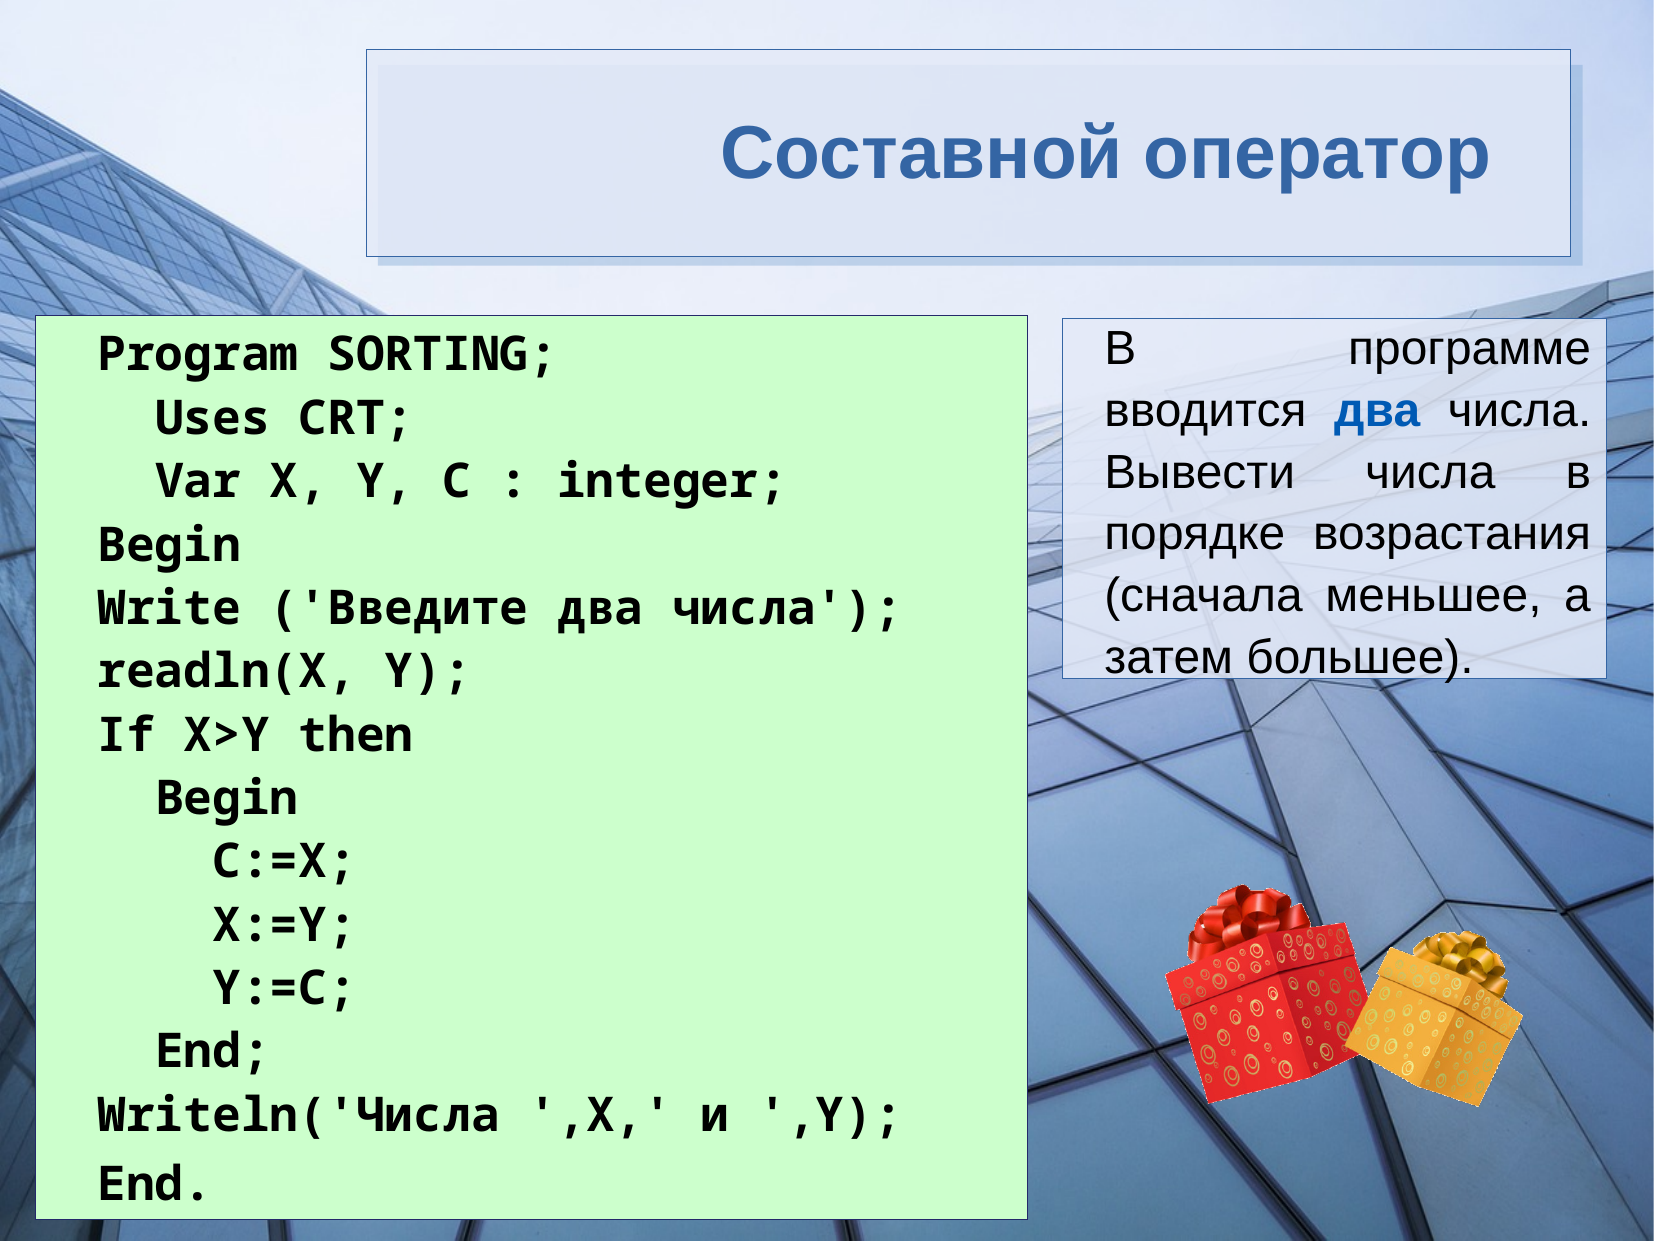

# Составной оператор
Program SORTING;
 Uses CRT;
 Var X, Y, С : integer;
Begin
Write ('Введите два числа');
readln(X, Y);
If X>Y then
 Begin
 C:=X;
 X:=Y;
 Y:=C;
 End;
Writeln('Числа ',X,' и ',Y);
End.
В программе вводится два числа. Вывести числа в порядке возрастания (сначала меньшее, а затем большее).